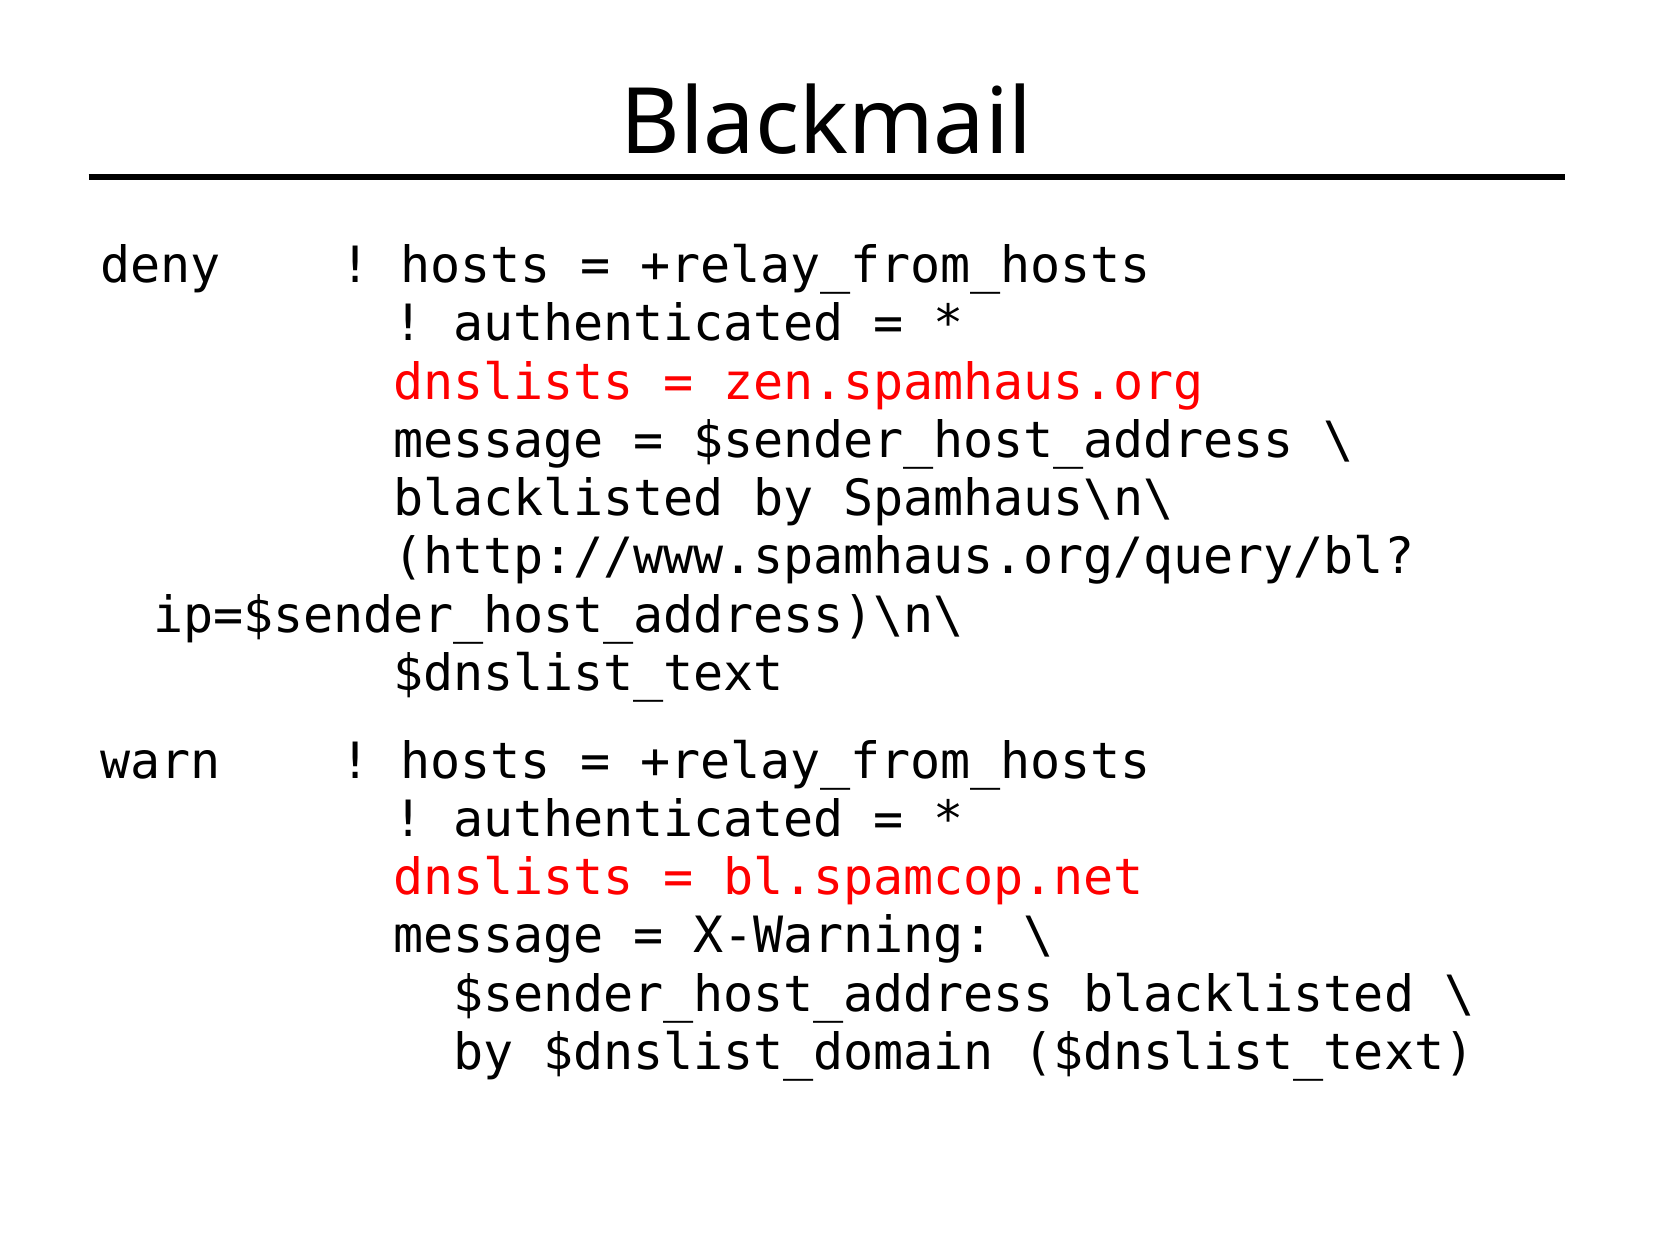

# Blackmail
deny ! hosts = +relay_from_hosts
 ! authenticated = *
 dnslists = zen.spamhaus.org
 message = $sender_host_address \
 blacklisted by Spamhaus\n\
 (http://www.spamhaus.org/query/bl?ip=$sender_host_address)\n\
 $dnslist_text
warn ! hosts = +relay_from_hosts
 ! authenticated = *
 dnslists = bl.spamcop.net
 message = X-Warning: \
 $sender_host_address blacklisted \
 by $dnslist_domain ($dnslist_text)